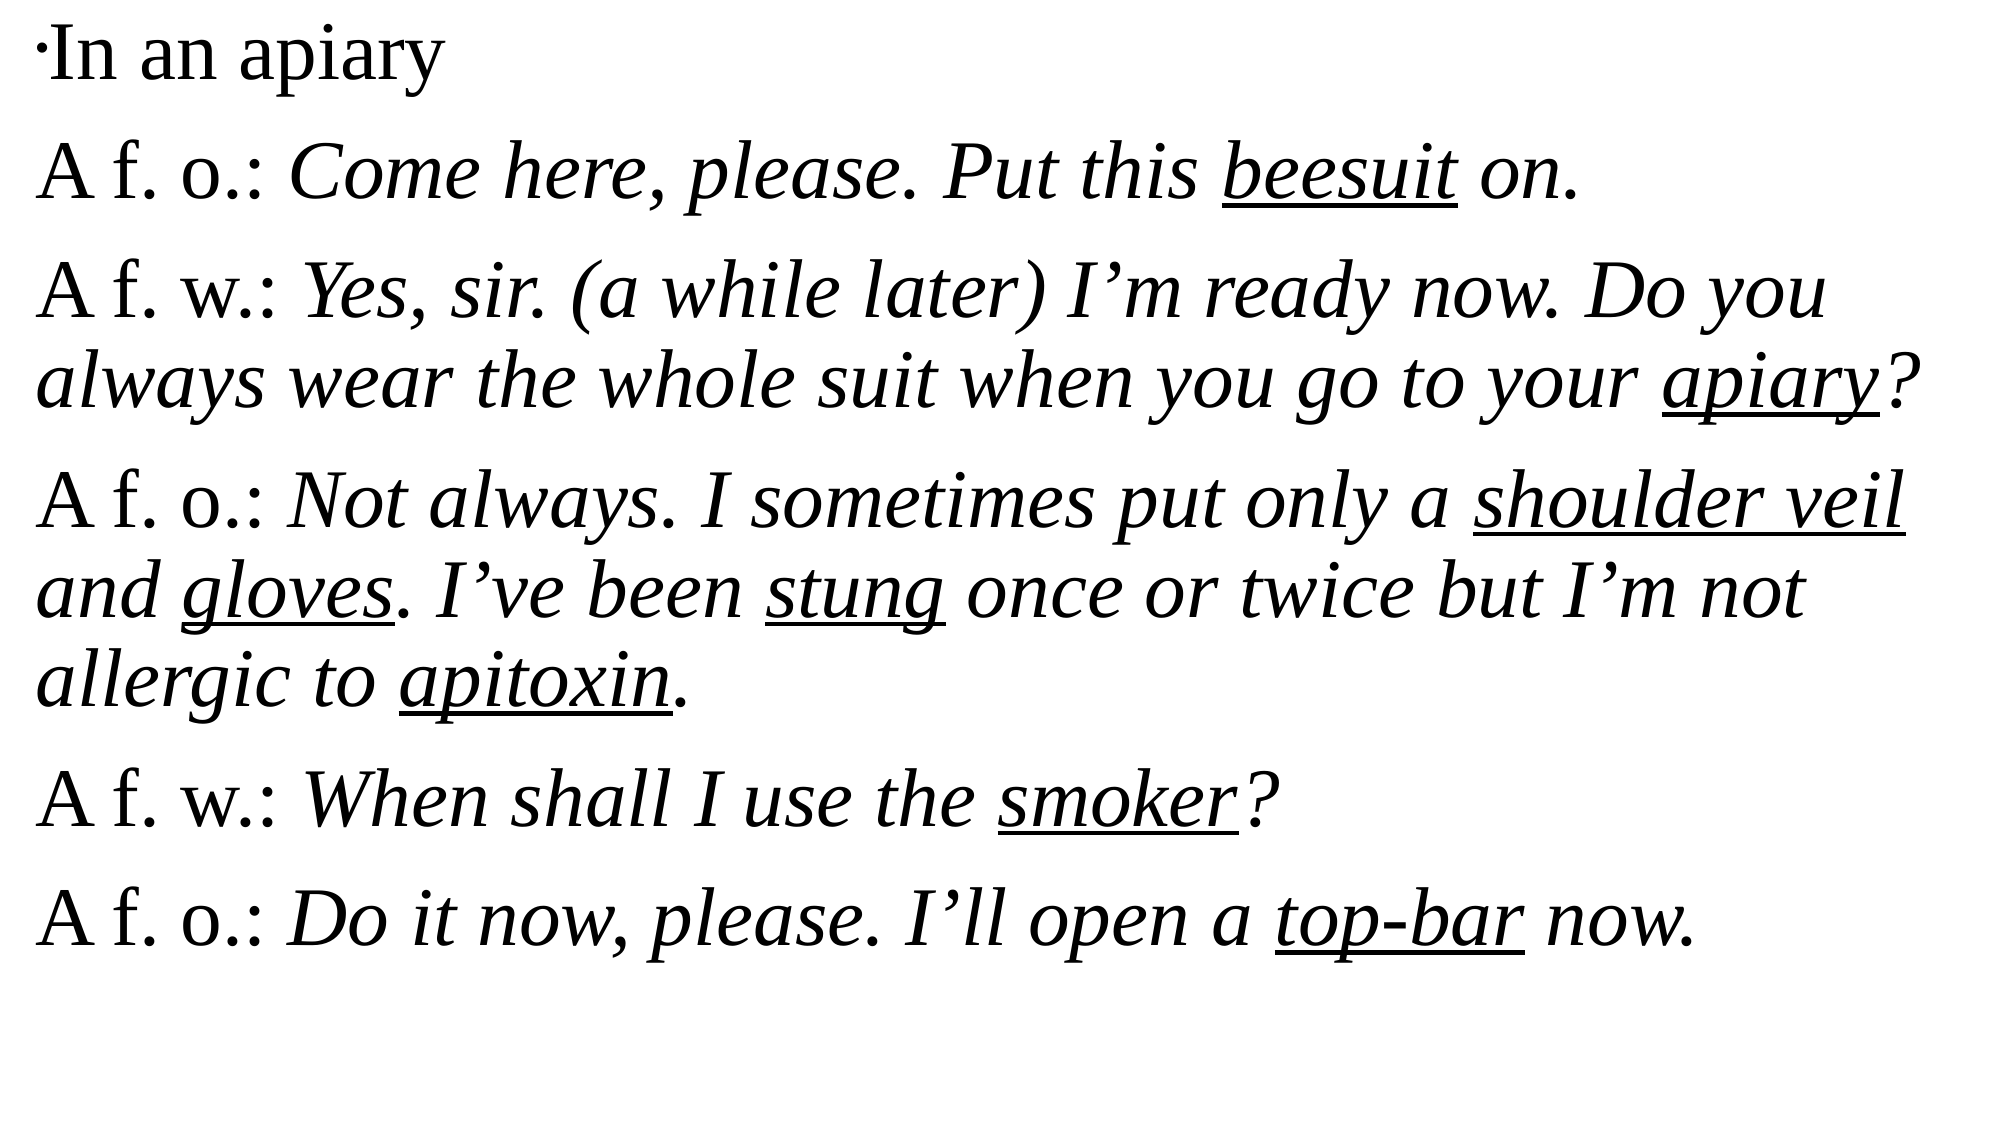

# In an apiary
A f. o.: Come here, please. Put this beesuit on.
A f. w.: Yes, sir. (a while later) I’m ready now. Do you always wear the whole suit when you go to your apiary?
A f. o.: Not always. I sometimes put only a shoulder veil and gloves. I’ve been stung once or twice but I’m not allergic to apitoxin.
A f. w.: When shall I use the smoker?
A f. o.: Do it now, please. I’ll open a top-bar now.